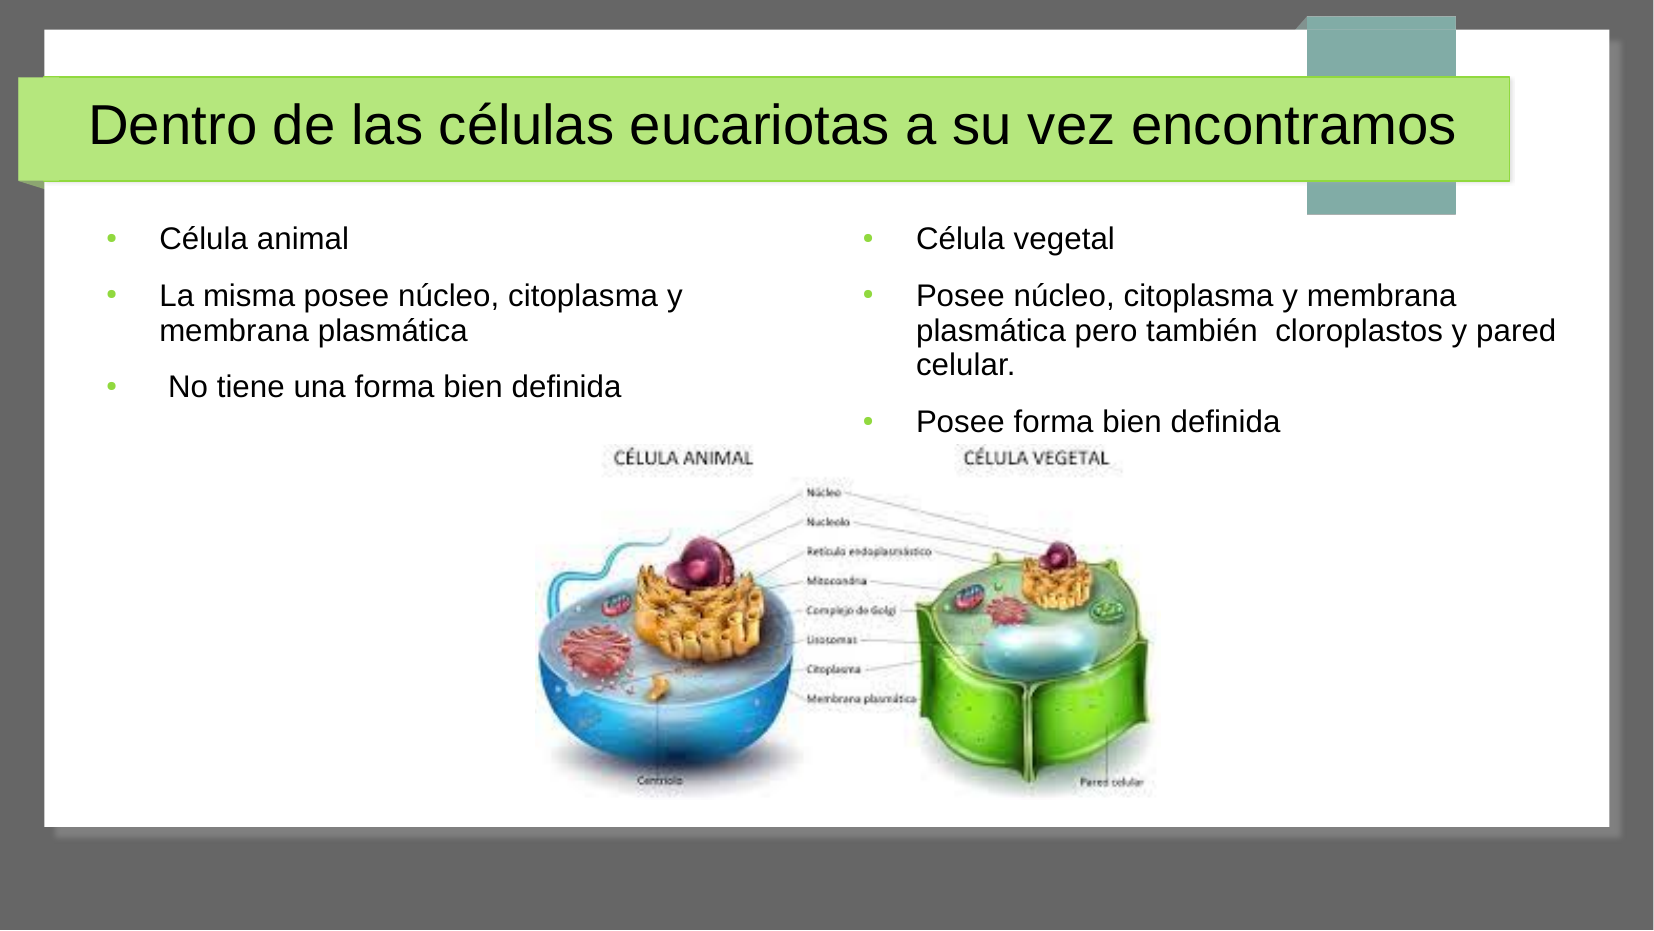

# Dentro de las células eucariotas a su vez encontramos
Célula animal
La misma posee núcleo, citoplasma y membrana plasmática
 No tiene una forma bien definida
Célula vegetal
Posee núcleo, citoplasma y membrana plasmática pero también cloroplastos y pared celular.
Posee forma bien definida